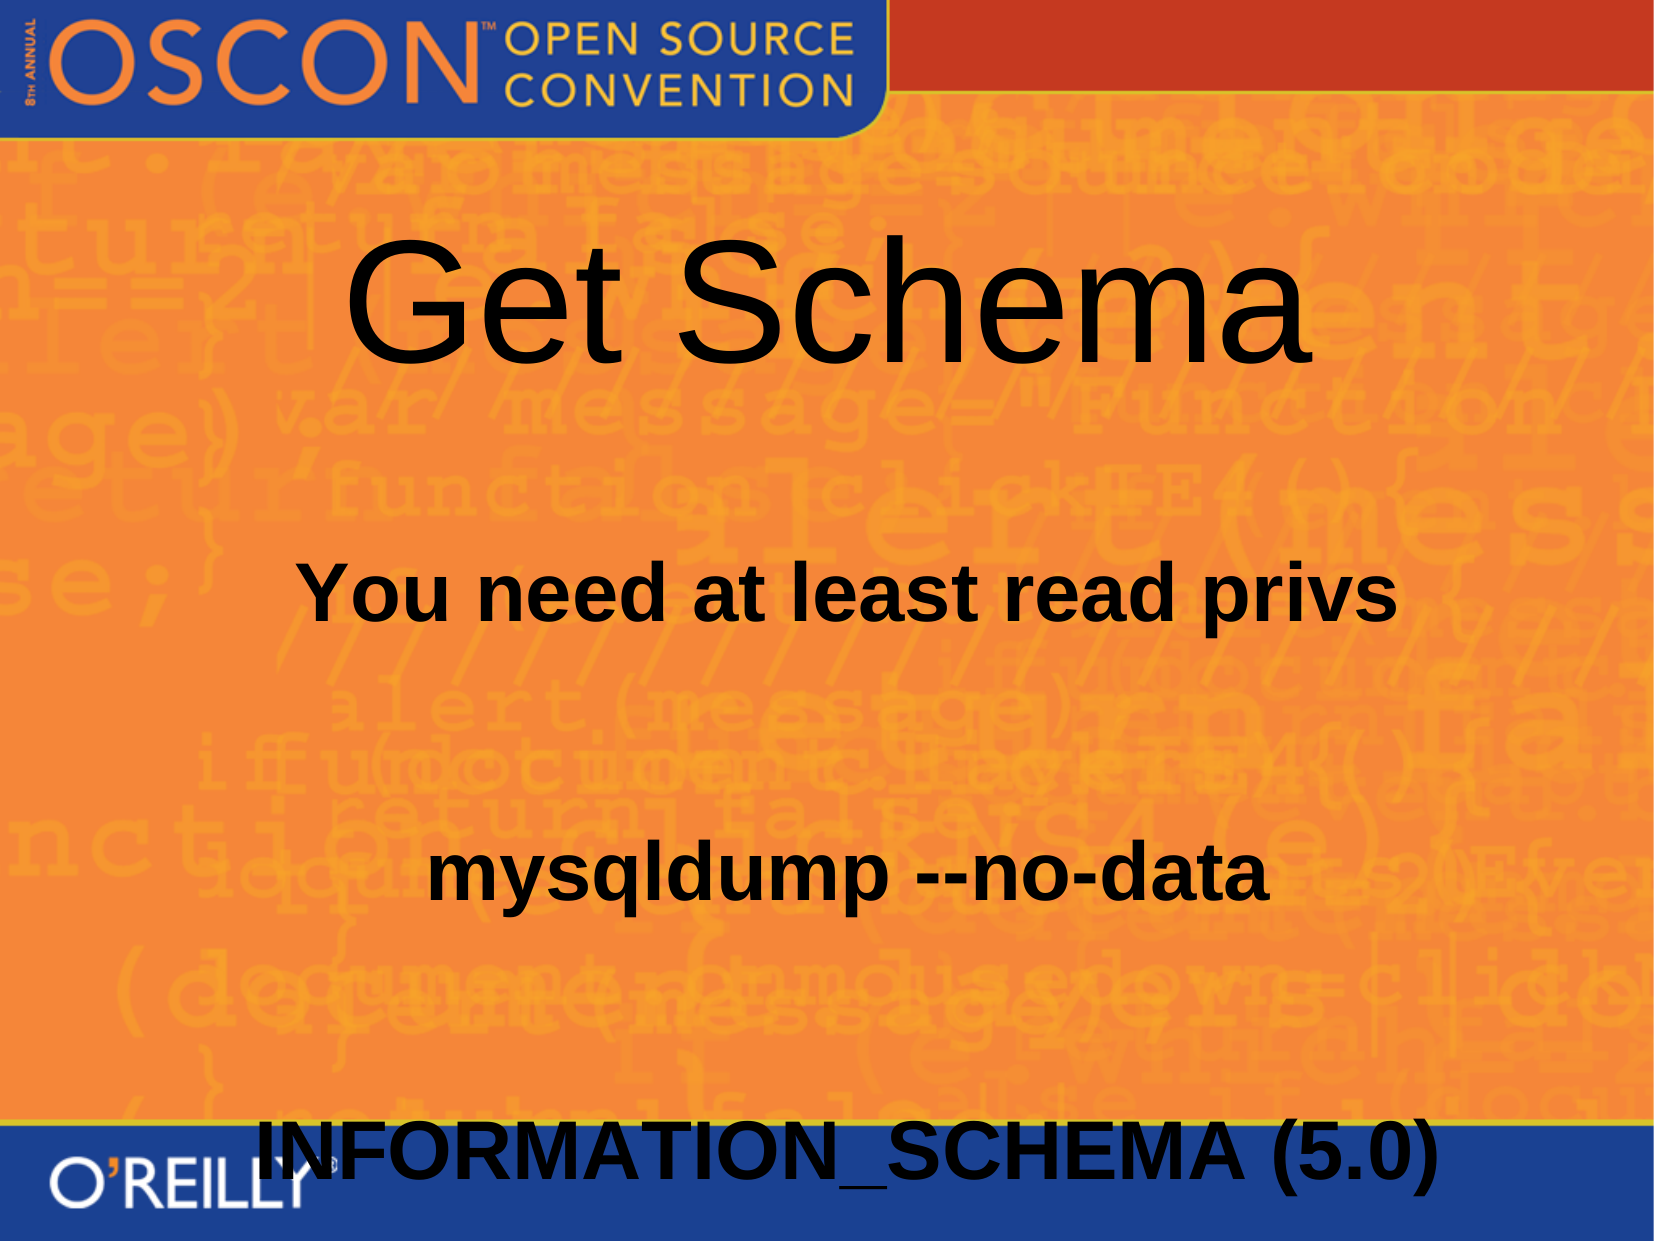

# Get Schema
You need at least read privs
mysqldump --no-data
INFORMATION_SCHEMA (5.0)